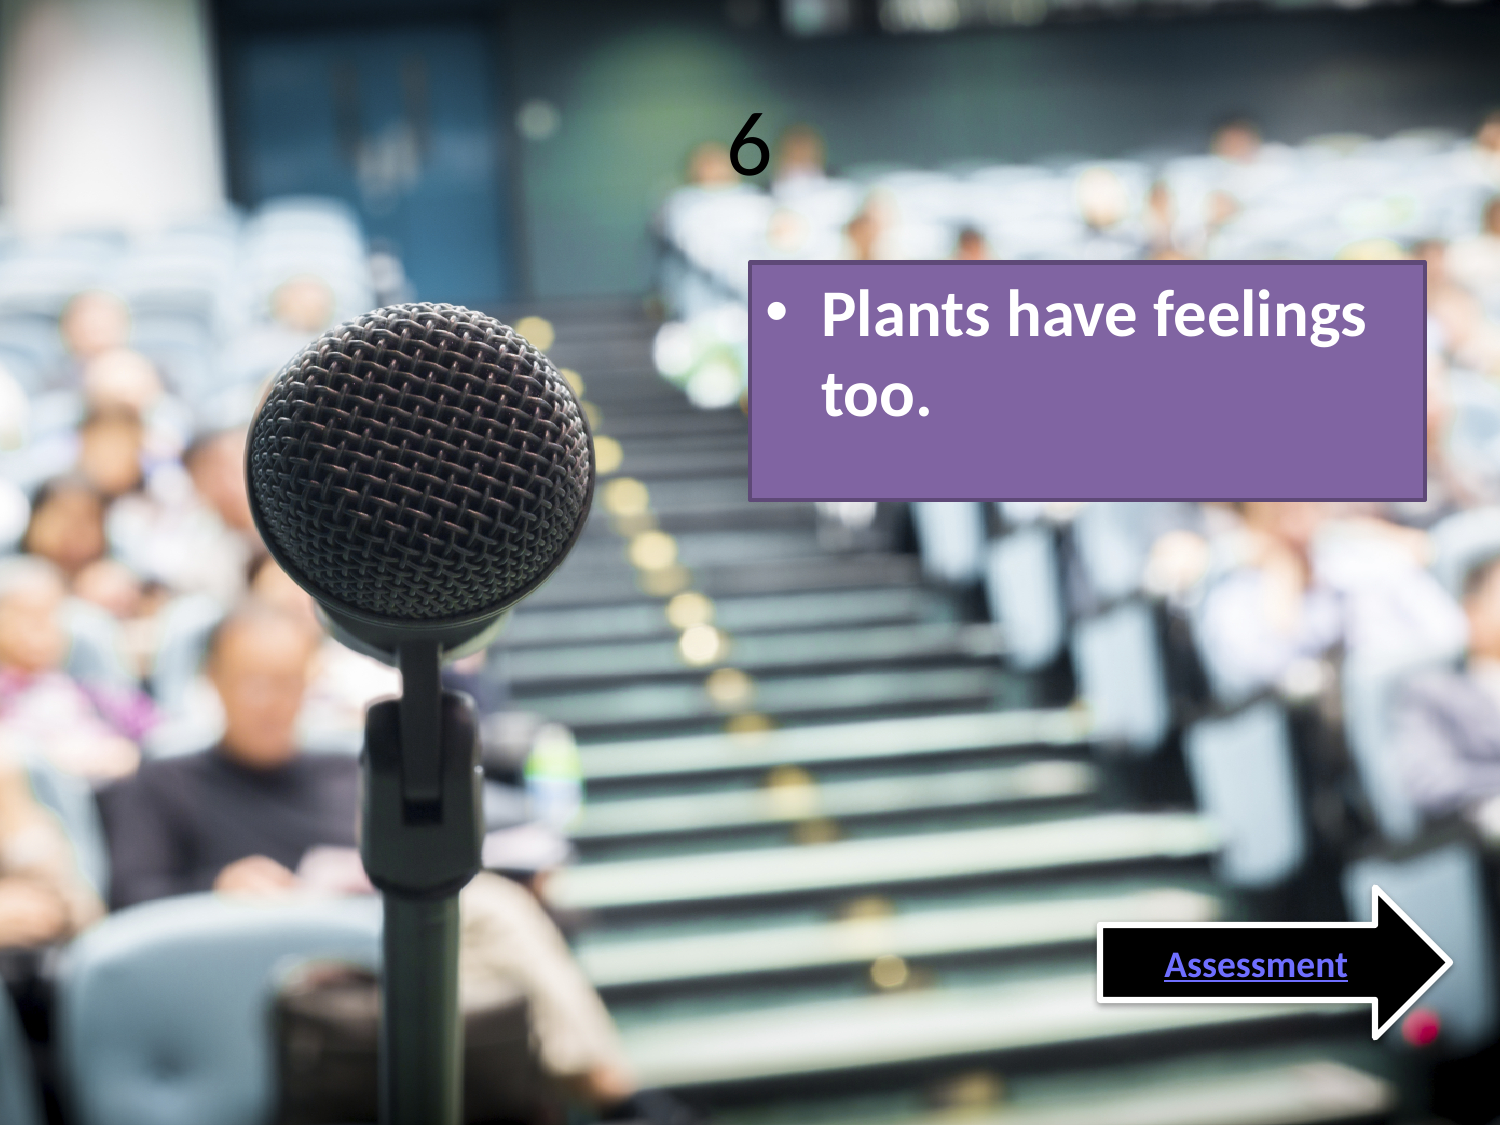

# 6
Plants have feelings too.
Assessment